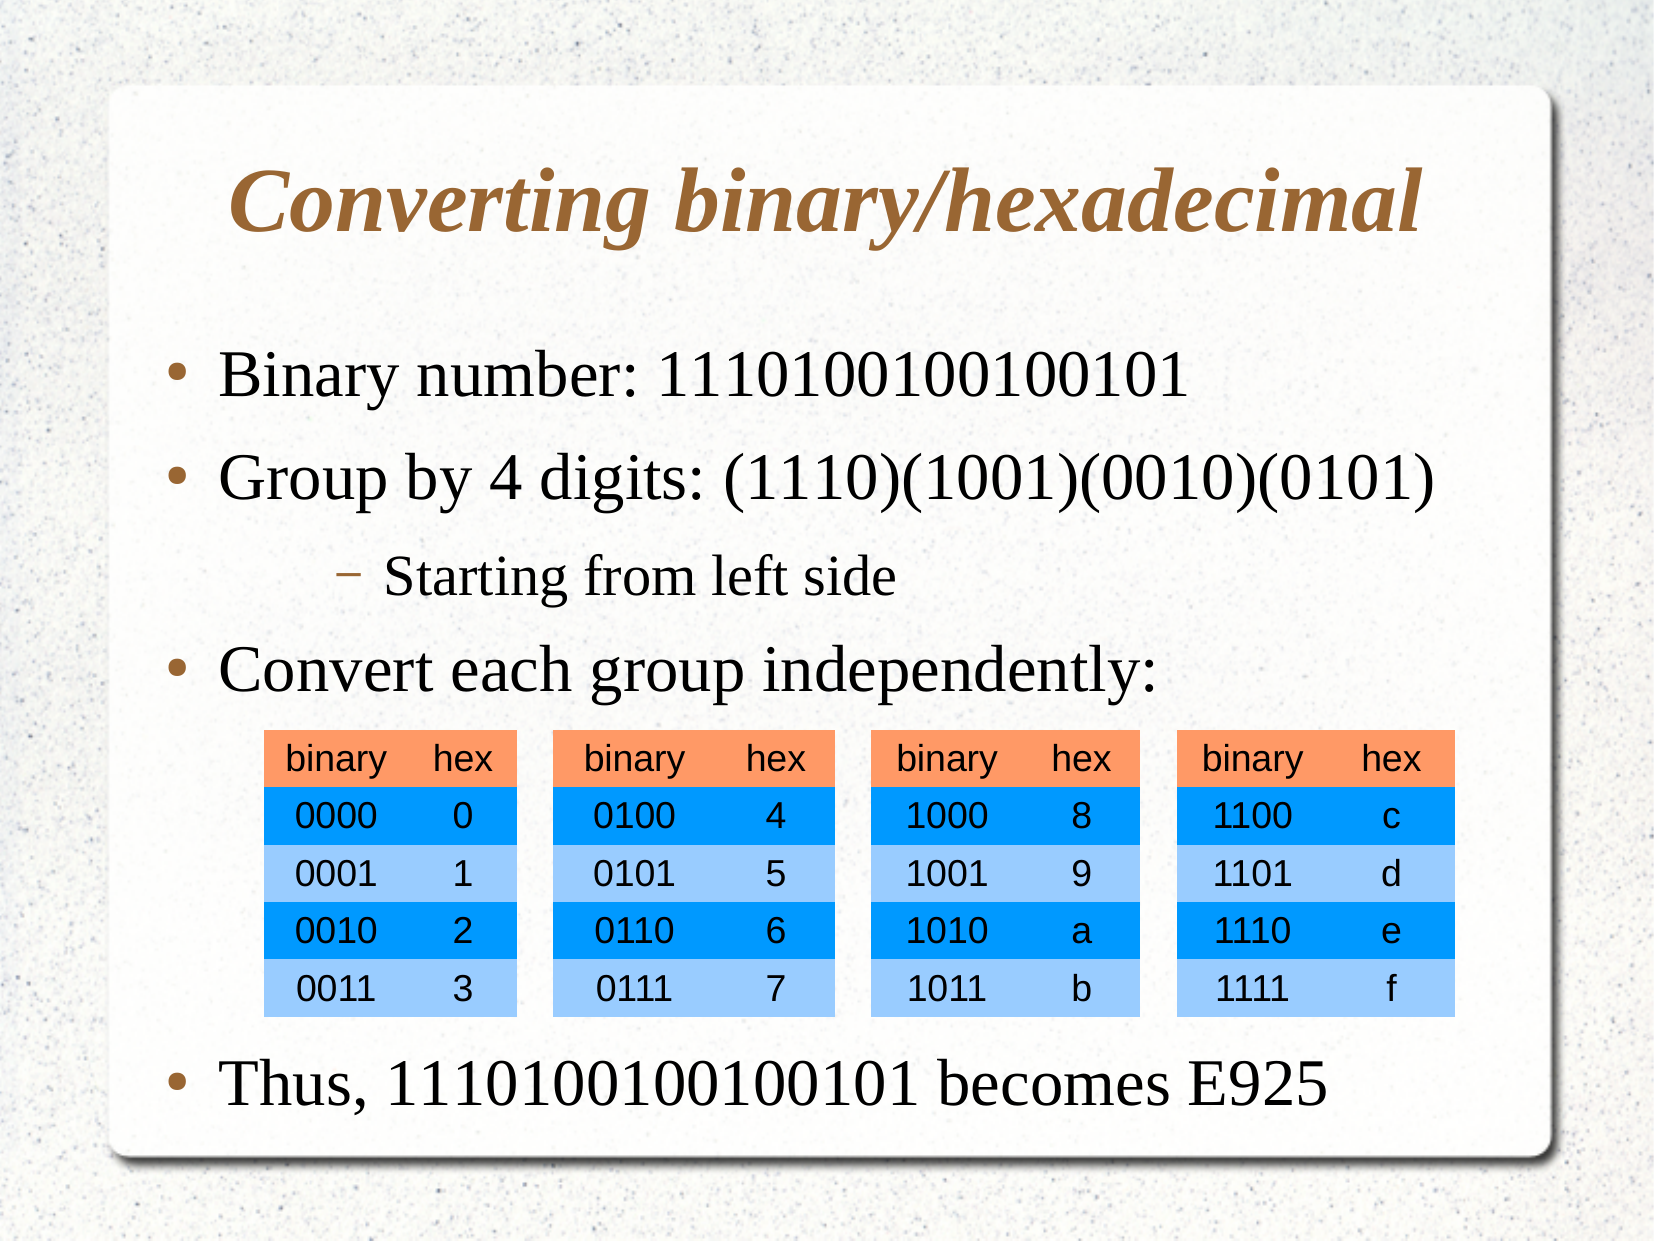

# Converting binary/hexadecimal
Binary number: 1110100100100101
Group by 4 digits: (1110)(1001)(0010)(0101)
Starting from left side
Convert each group independently:
Thus, 1110100100100101 becomes E925
| binary | hex | | binary | hex | | binary | hex | | binary | hex |
| --- | --- | --- | --- | --- | --- | --- | --- | --- | --- | --- |
| 0000 | 0 | | 0100 | 4 | | 1000 | 8 | | 1100 | c |
| 0001 | 1 | | 0101 | 5 | | 1001 | 9 | | 1101 | d |
| 0010 | 2 | | 0110 | 6 | | 1010 | a | | 1110 | e |
| 0011 | 3 | | 0111 | 7 | | 1011 | b | | 1111 | f |